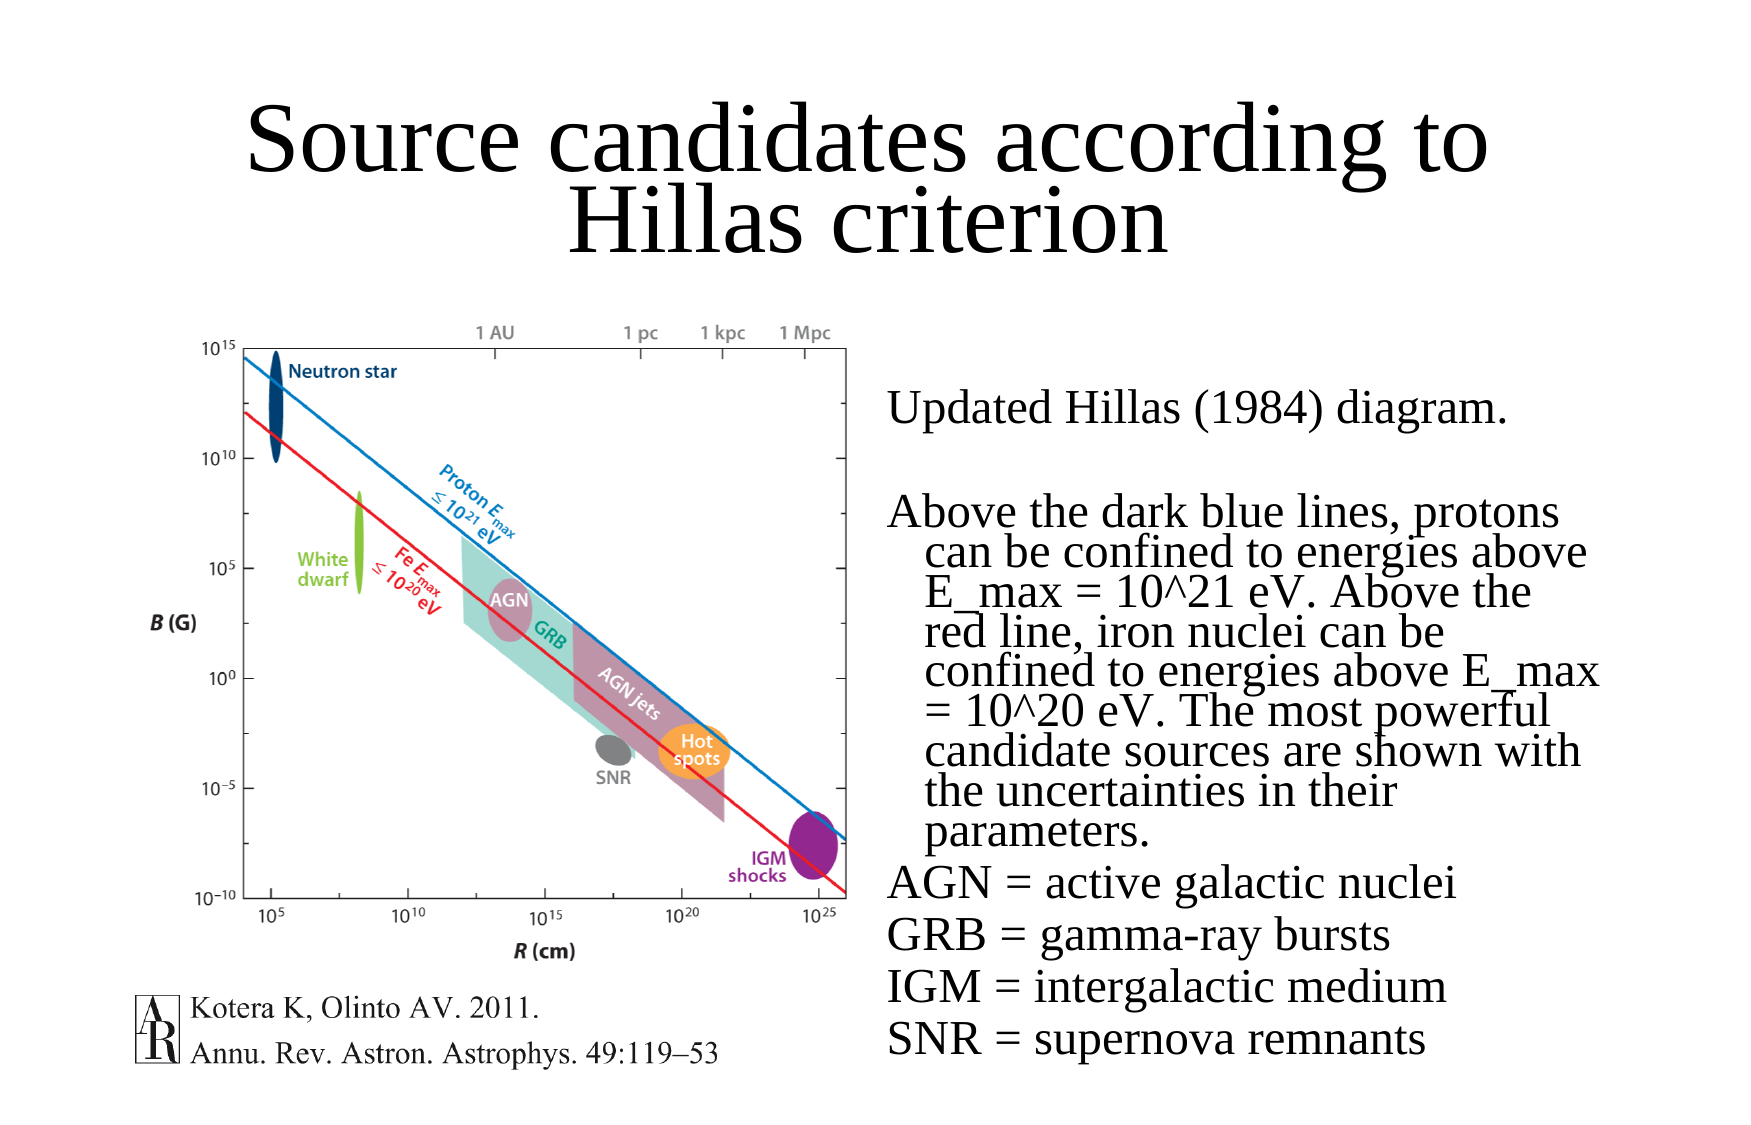

# Source candidates according to Hillas criterion
Updated Hillas (1984) diagram.
Above the dark blue lines, protons can be confined to energies above E_max = 10^21 eV. Above the red line, iron nuclei can be confined to energies above E_max = 10^20 eV. The most powerful candidate sources are shown with the uncertainties in their parameters.
AGN = active galactic nuclei
GRB = gamma-ray bursts
IGM = intergalactic medium
SNR = supernova remnants